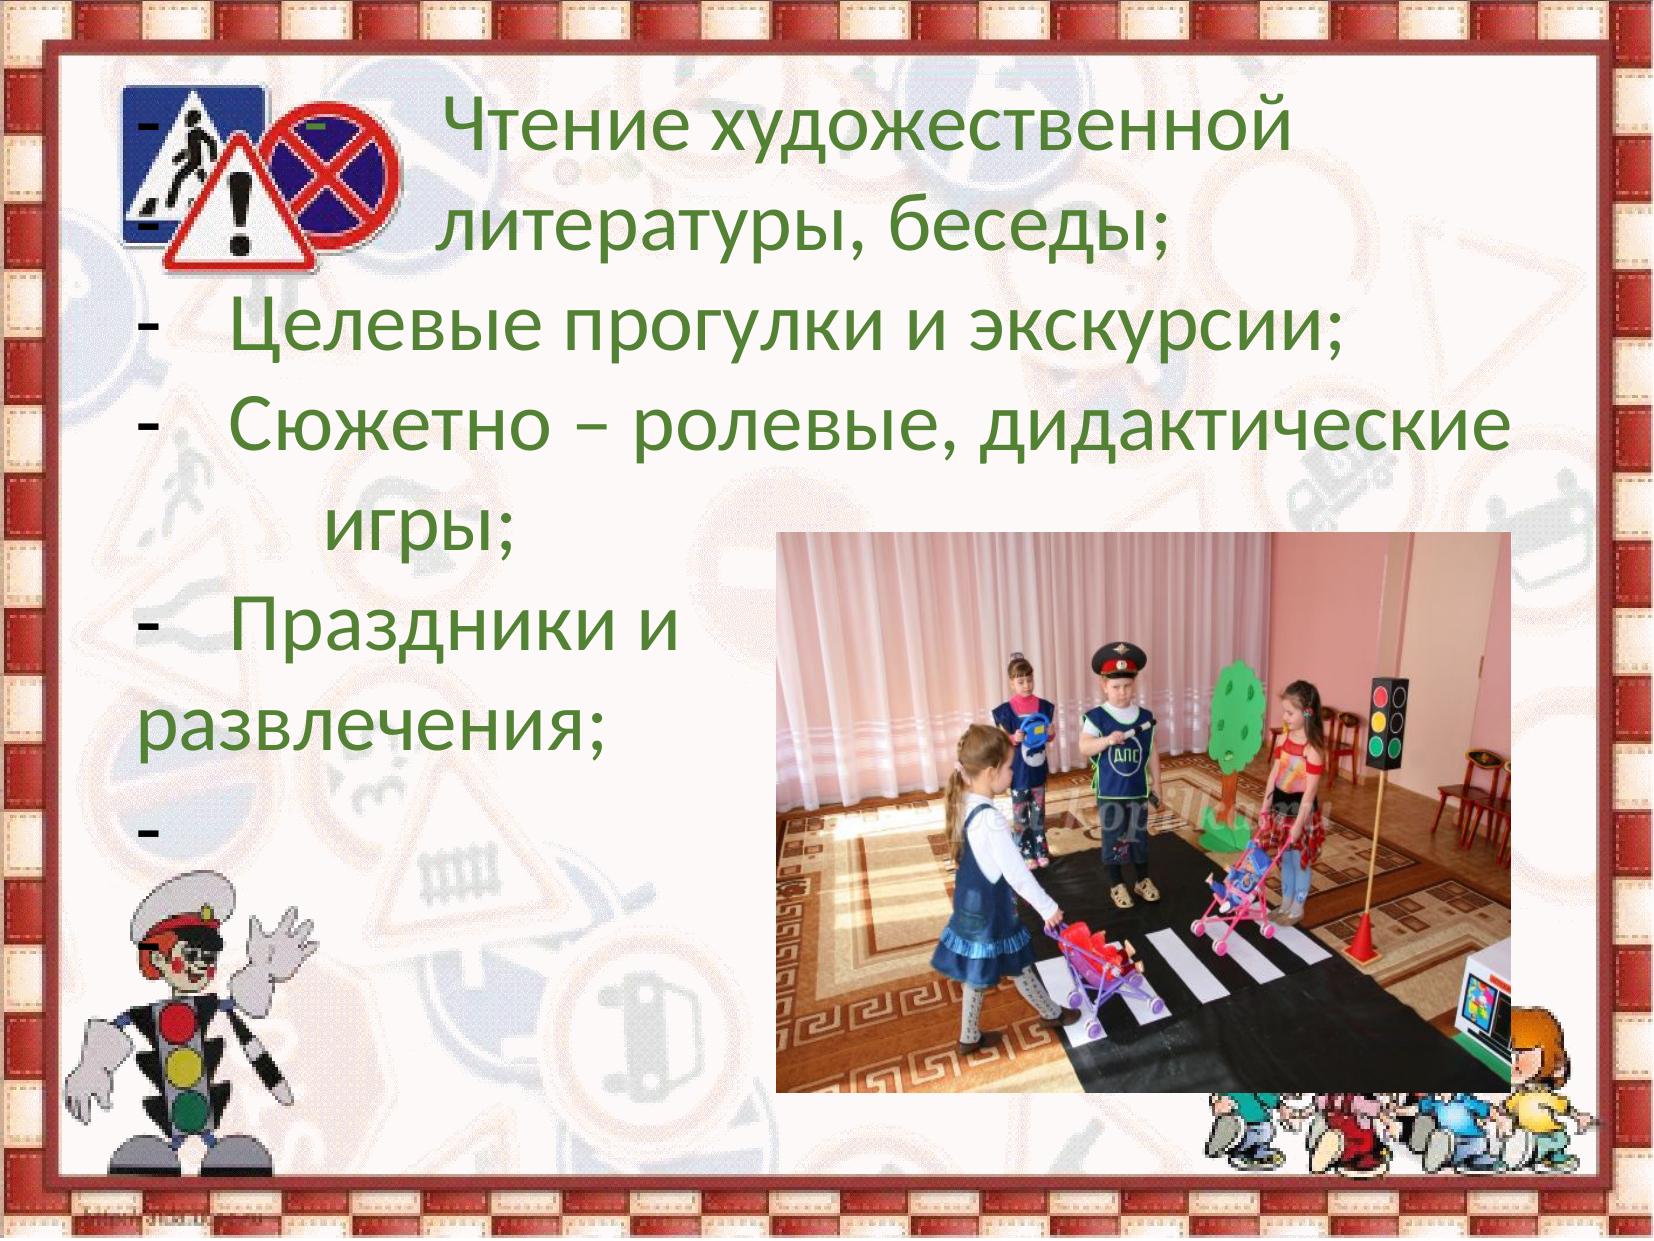

- Чтение художественной
 литературы, беседы;
Целевые прогулки и экскурсии;
Сюжетно – ролевые, дидактические игры;
Праздники и
развлечения;